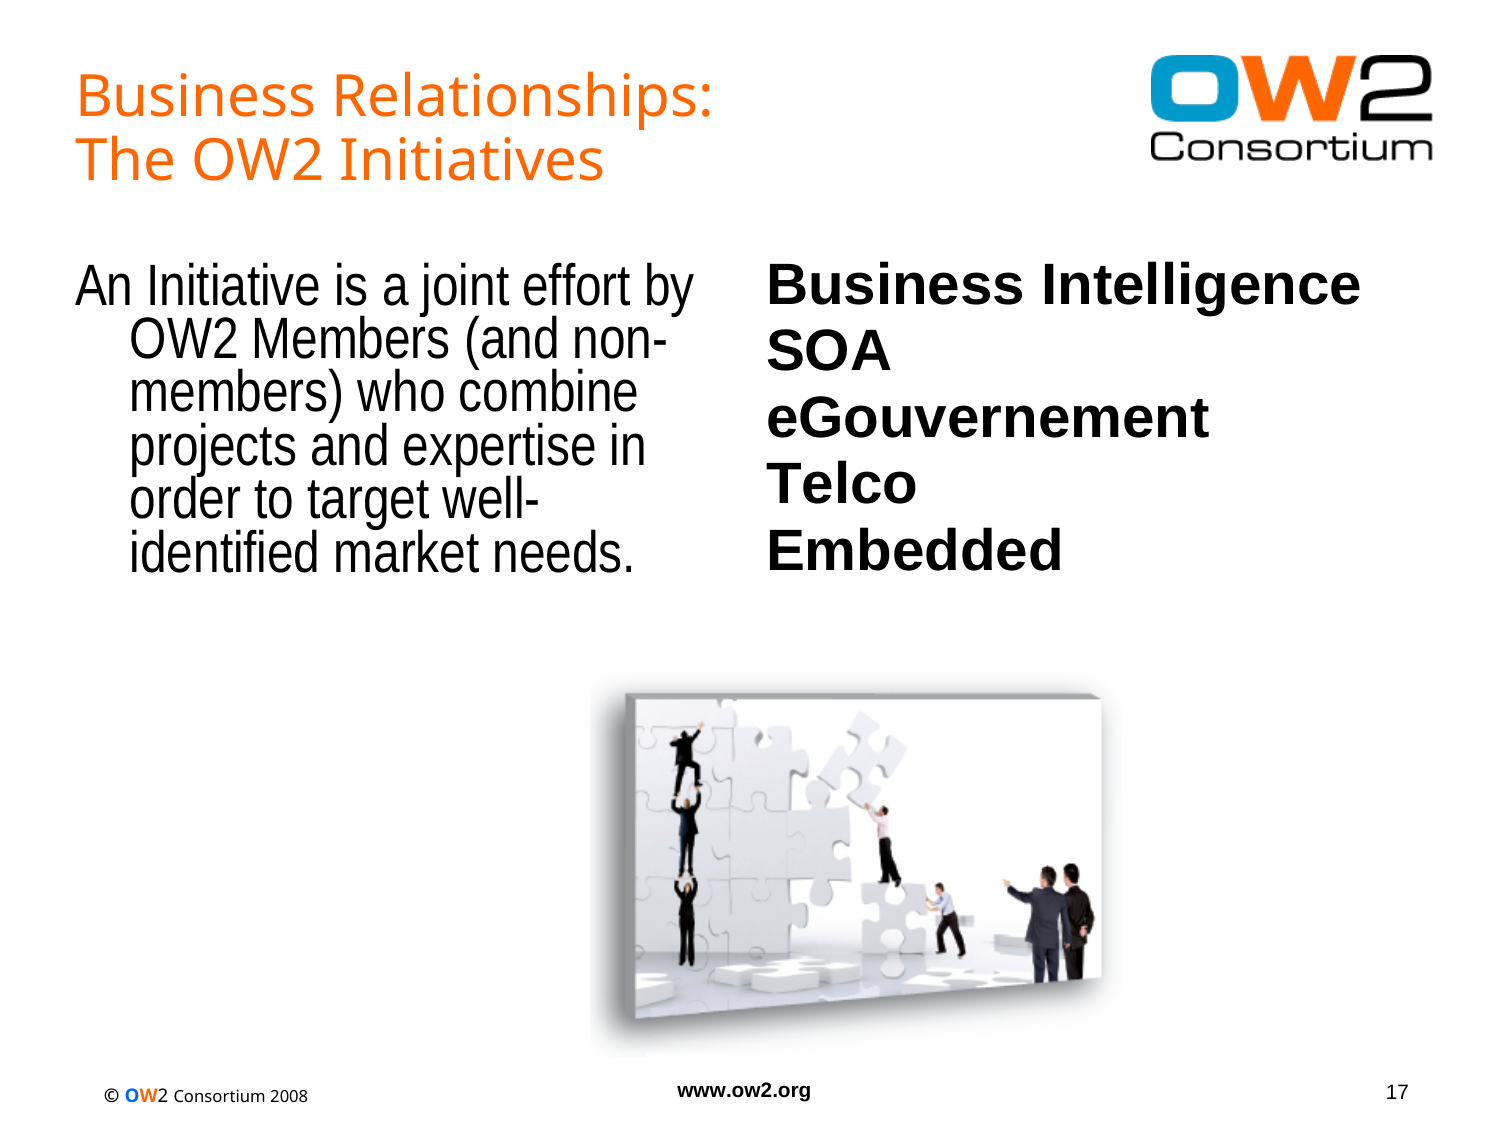

# Business Relationships: The OW2 Initiatives
An Initiative is a joint effort by OW2 Members (and non-members) who combine projects and expertise in order to target well-identified market needs.
Business Intelligence
SOA
eGouvernement
Telco
Embedded
17